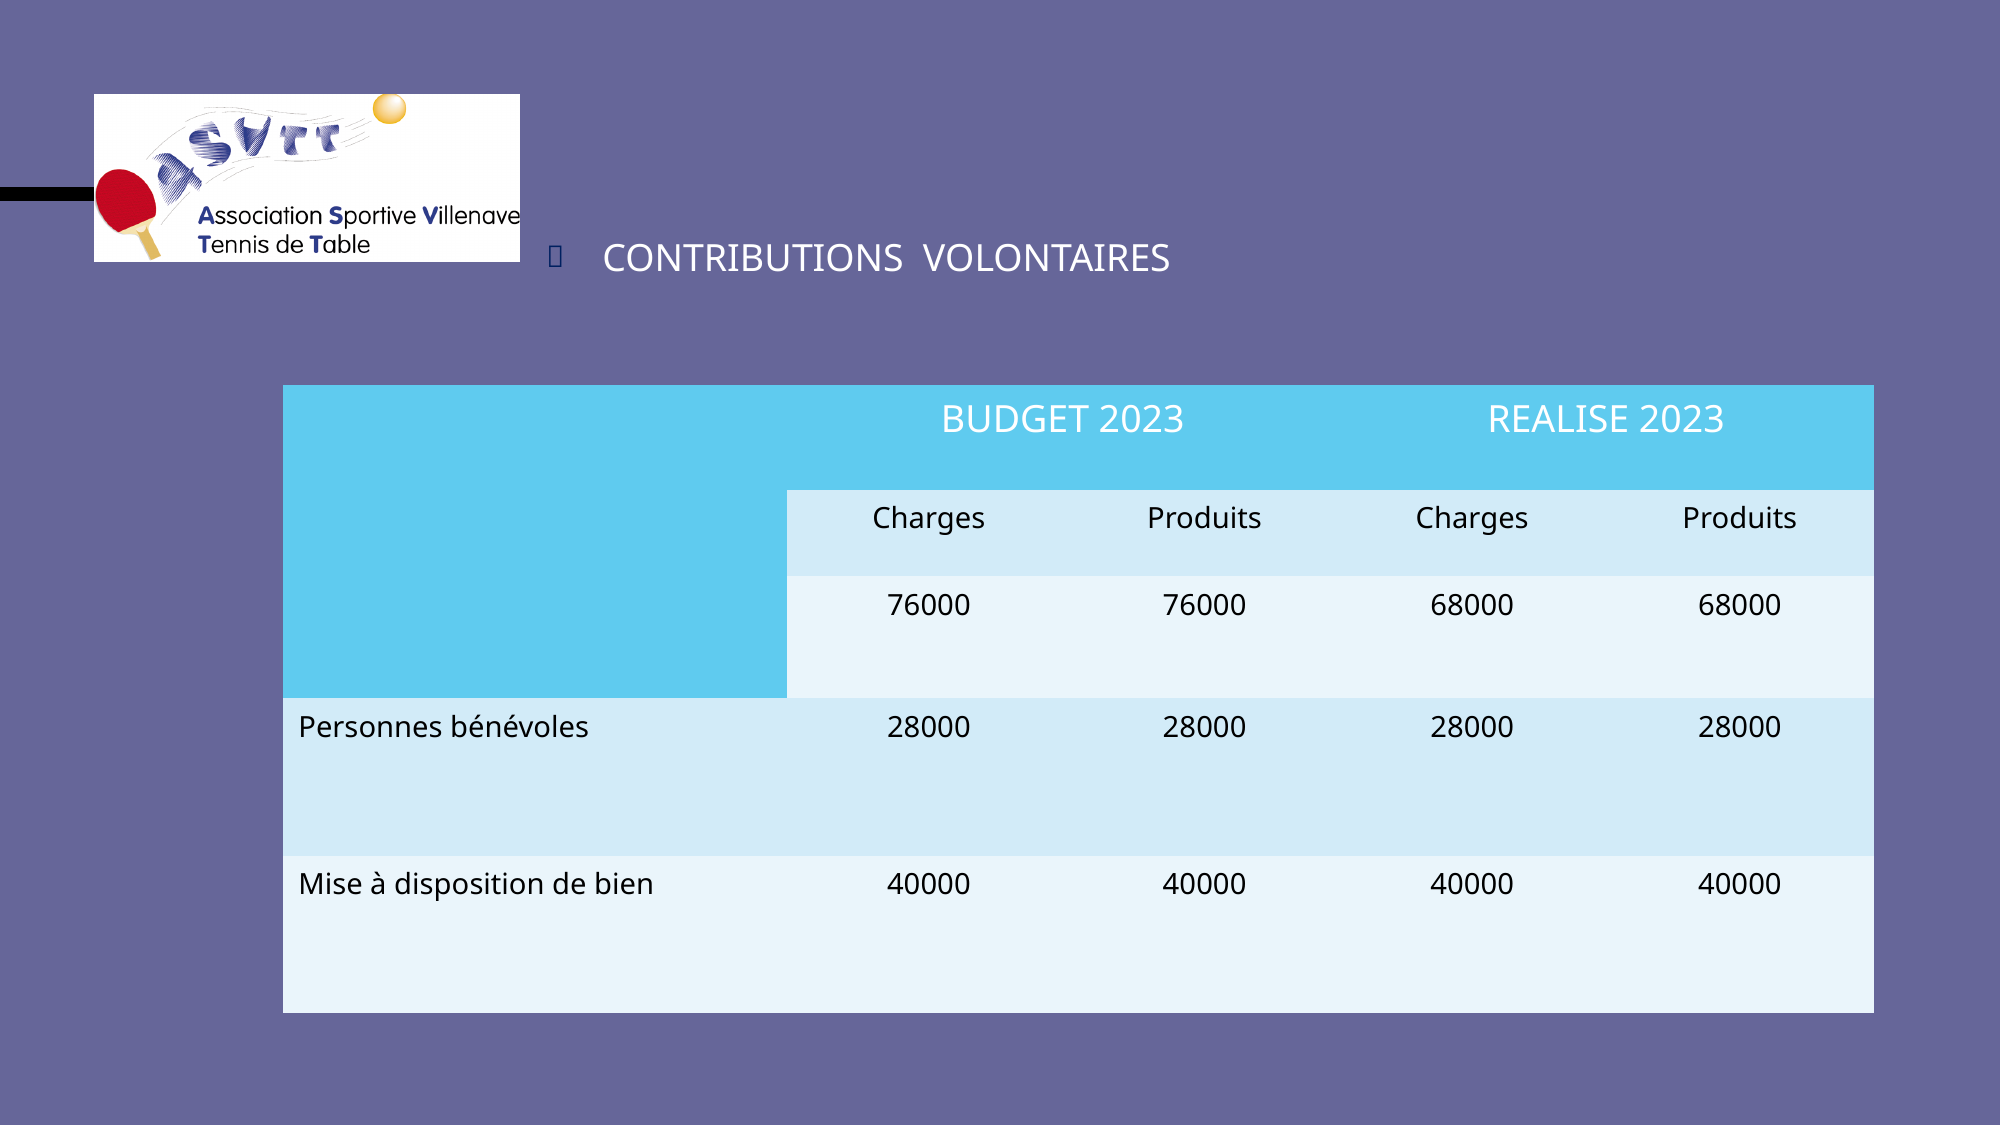

# CONTRIBUTIONS VOLONTAIRES
| | BUDGET 2023 | | REALISE 2023 | |
| --- | --- | --- | --- | --- |
| | Charges | Produits | Charges | Produits |
| | 76000 | 76000 | 68000 | 68000 |
| Personnes bénévoles | 28000 | 28000 | 28000 | 28000 |
| Mise à disposition de bien | 40000 | 40000 | 40000 | 40000 |